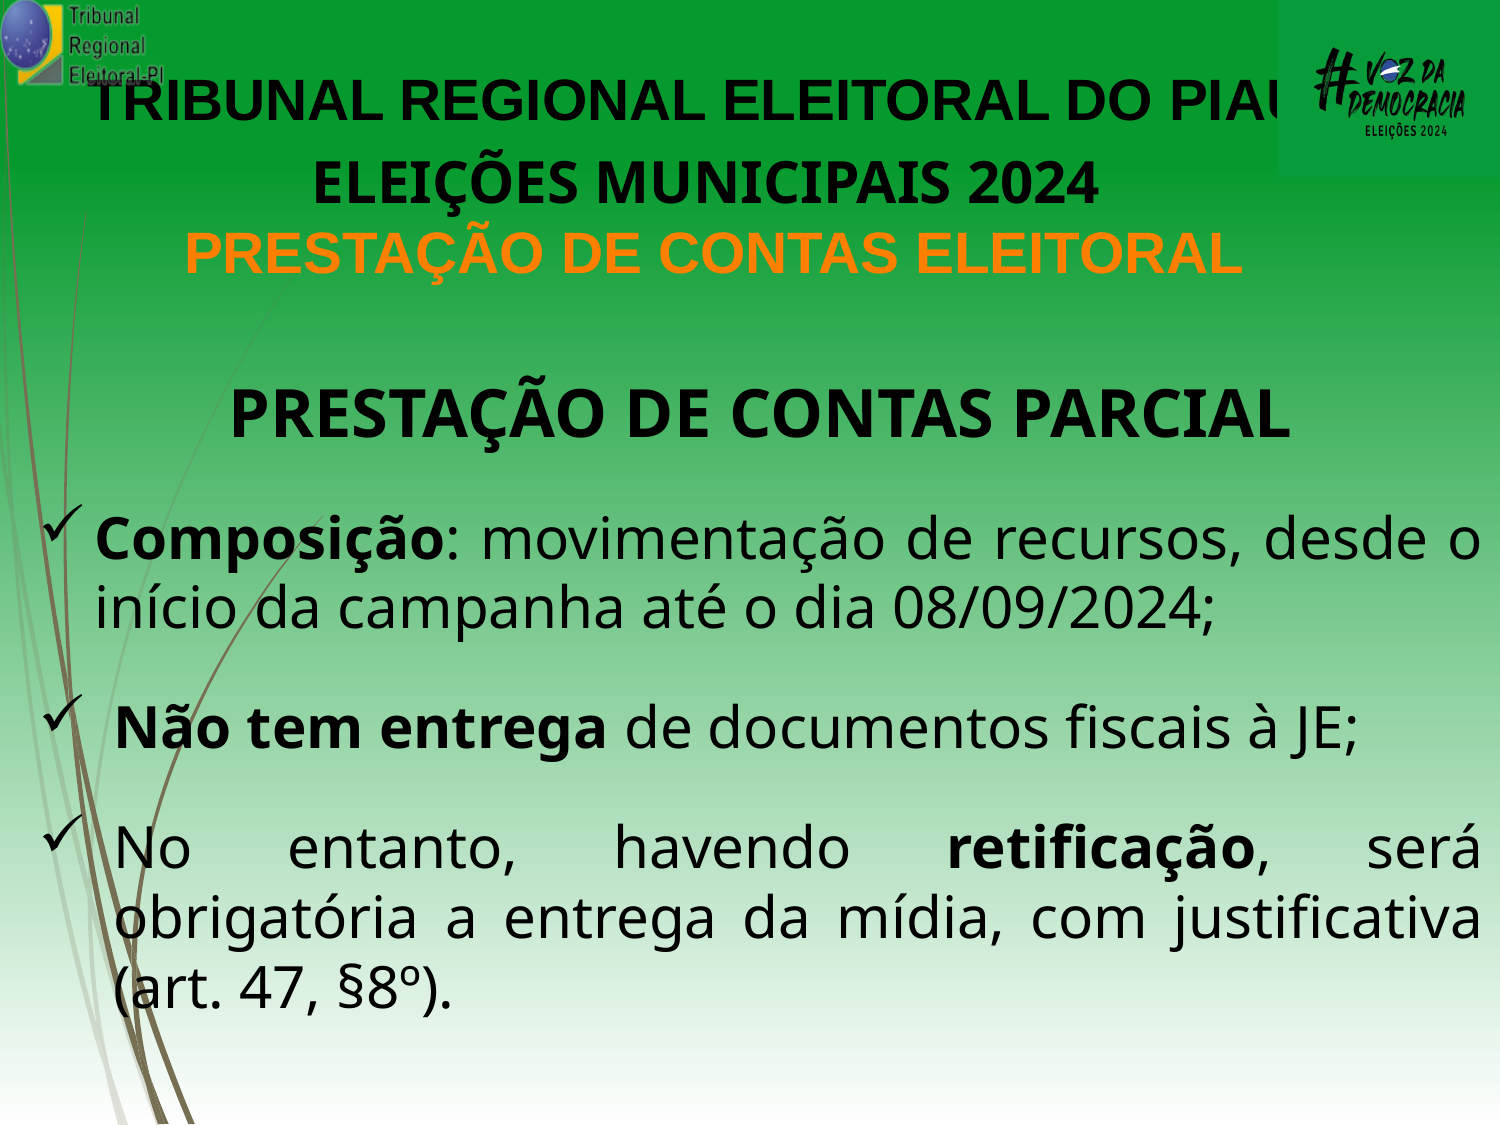

TRIBUNAL REGIONAL ELEITORAL DO PIAUÍ
ELEIÇÕES MUNICIPAIS 2024
 PRESTAÇÃO DE CONTAS ELEITORAL
PRESTAÇÃO DE CONTAS PARCIAL
Composição: movimentação de recursos, desde o início da campanha até o dia 08/09/2024;
Não tem entrega de documentos fiscais à JE;
No entanto, havendo retificação, será obrigatória a entrega da mídia, com justificativa (art. 47, §8º).